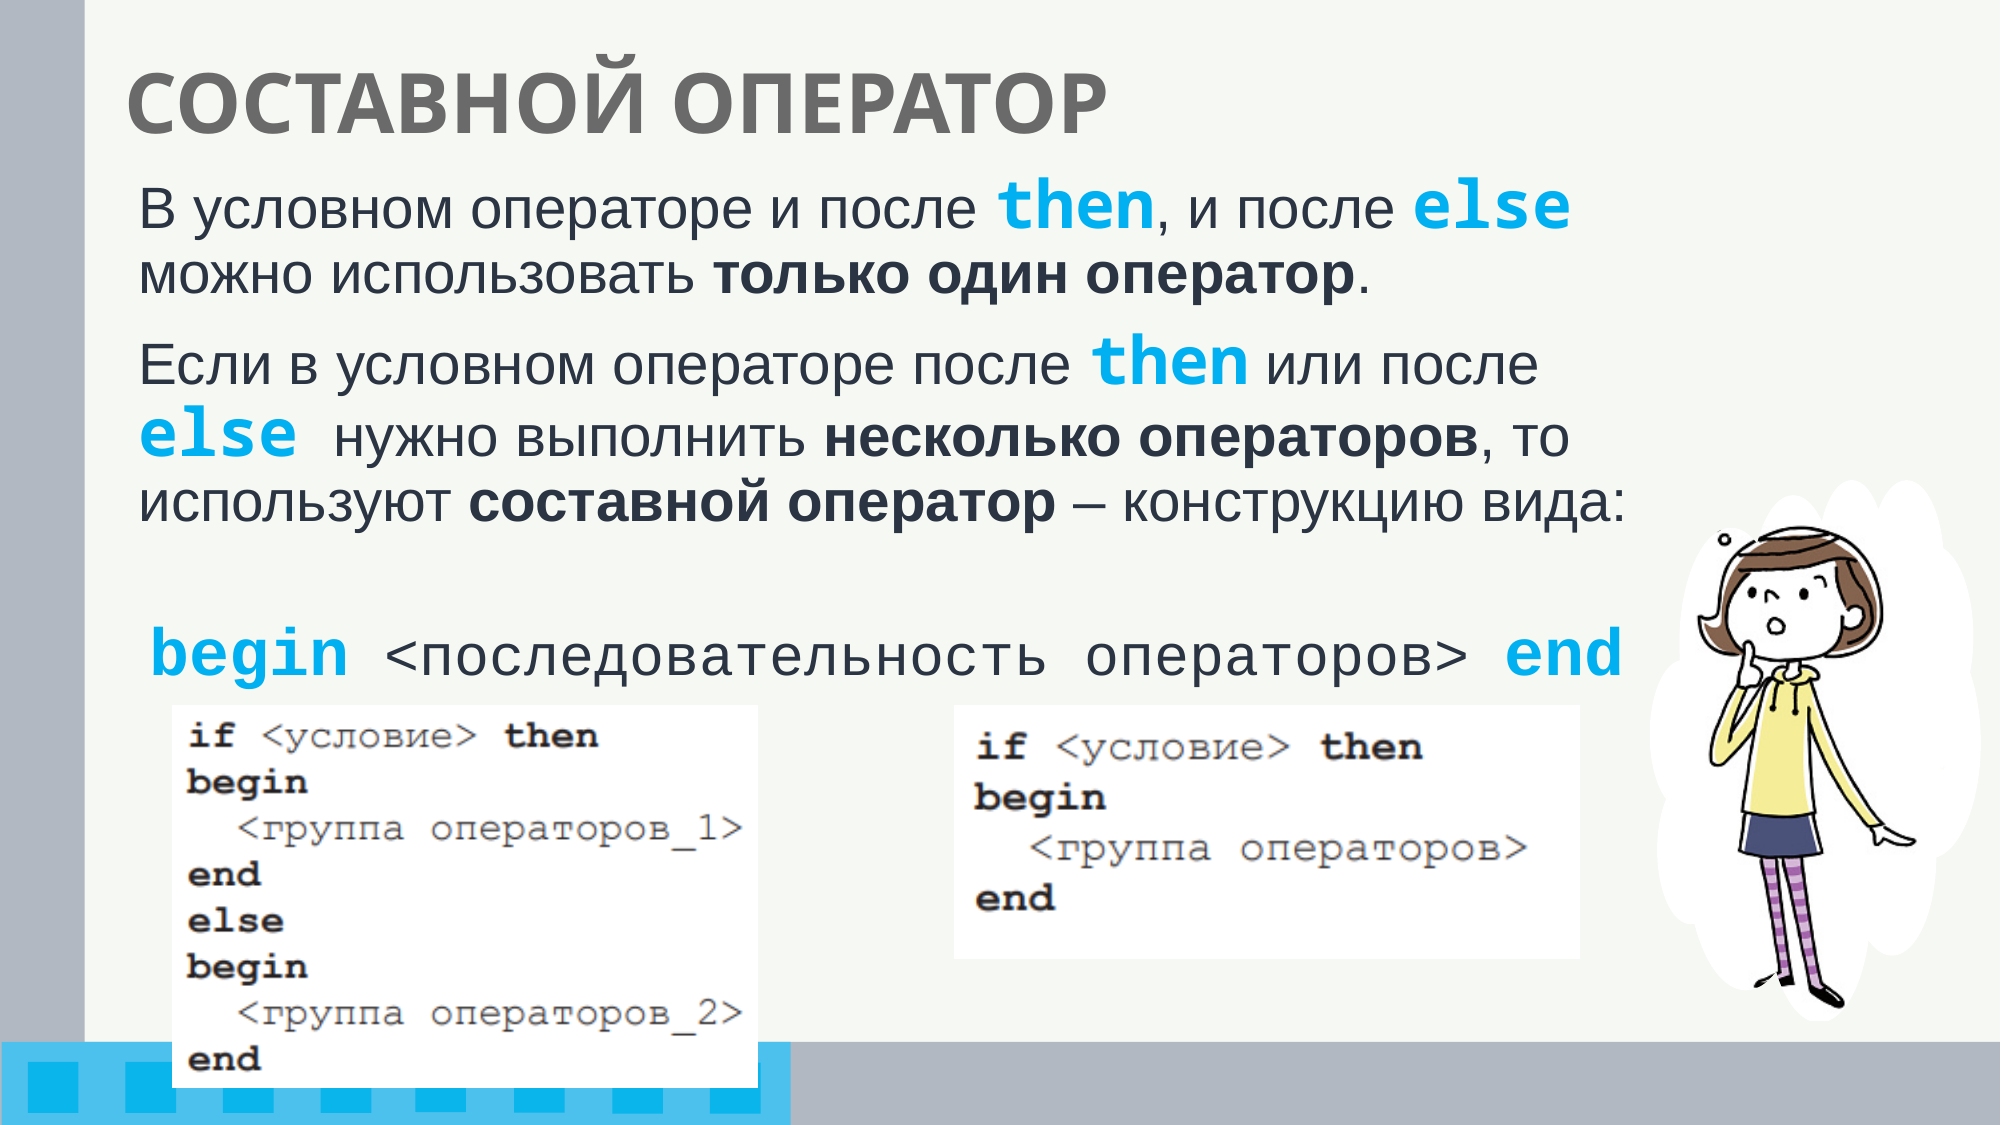

# СОСТАВНОЙ ОПЕРАТОР
В условном операторе и после then, и после else можно использовать только один оператор.
Если в условном операторе после then или после else нужно выполнить несколько операторов, то используют составной оператор – конструкцию вида:
begin <последовательность операторов> end